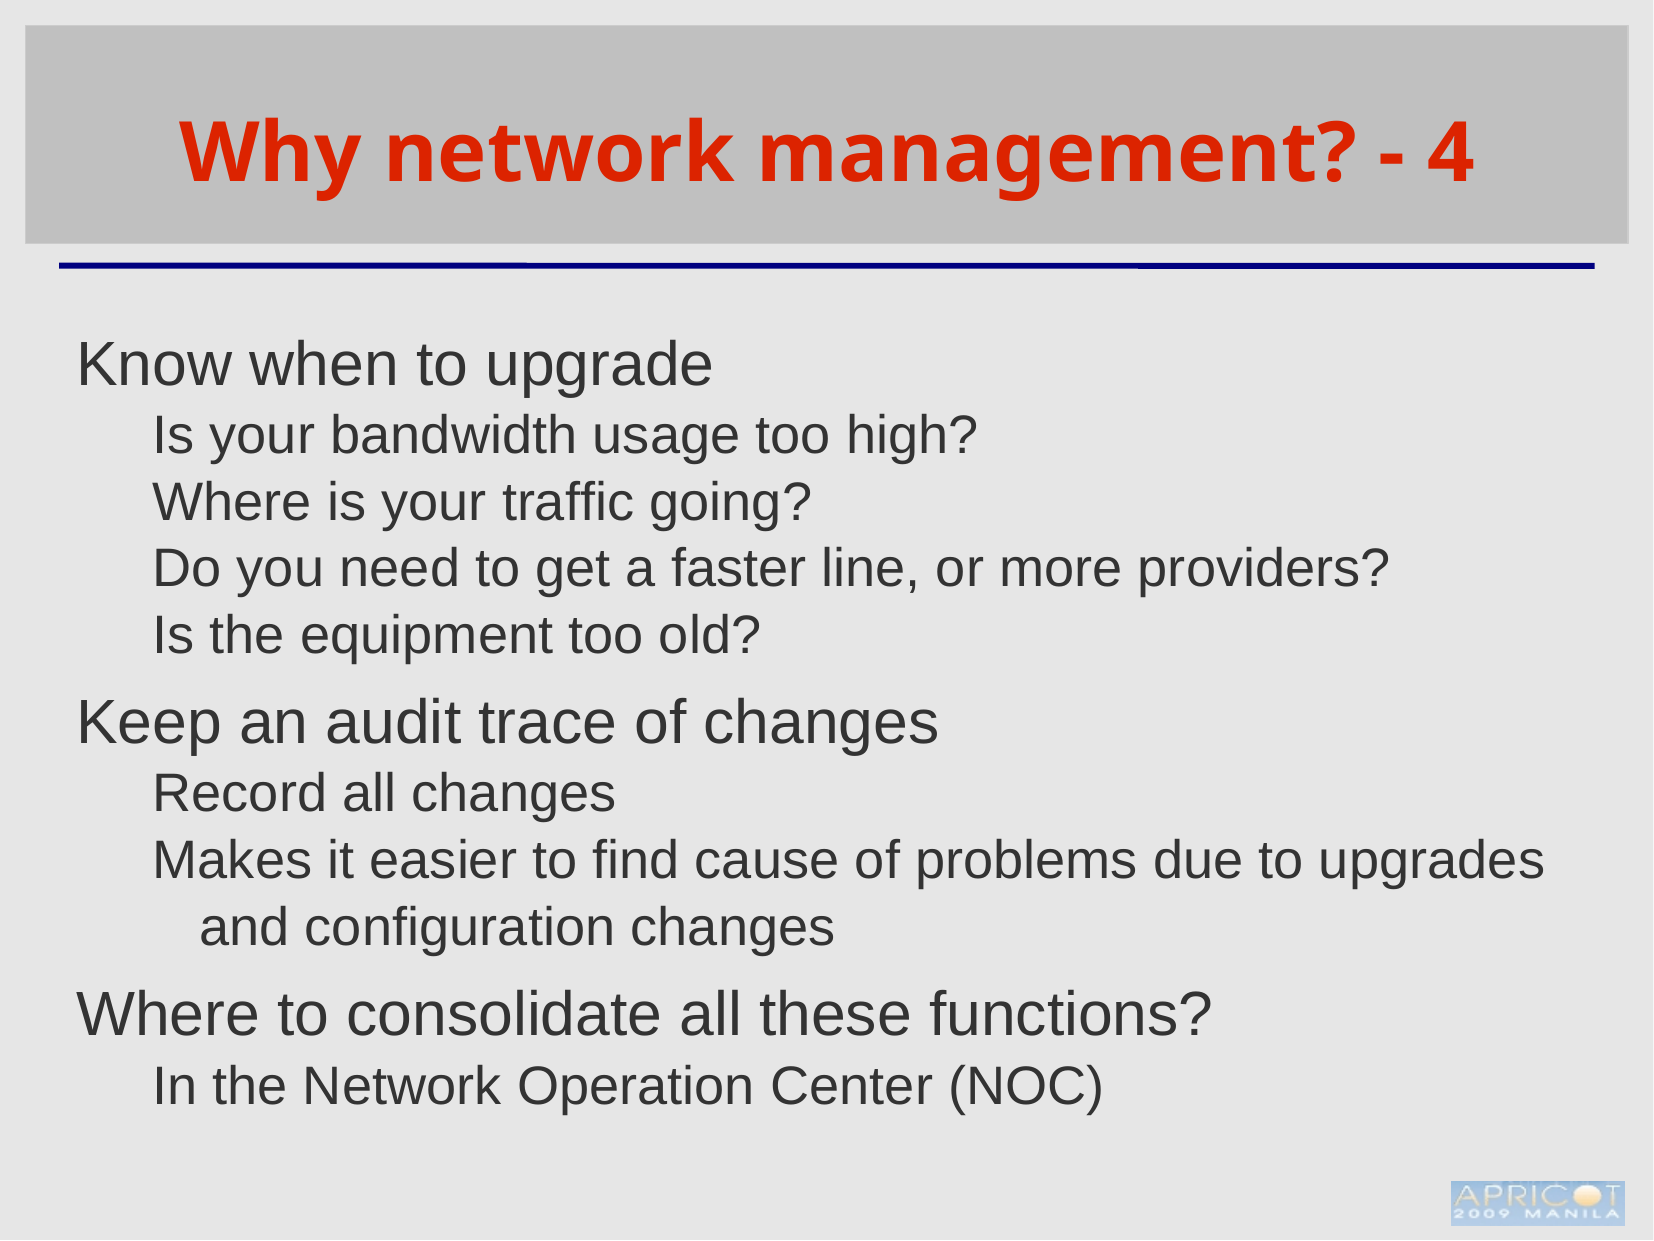

# Why network management? - 4
Know when to upgrade
Is your bandwidth usage too high?
Where is your traffic going?
Do you need to get a faster line, or more providers?
Is the equipment too old?
Keep an audit trace of changes
Record all changes
Makes it easier to find cause of problems due to upgrades and configuration changes
Where to consolidate all these functions?
In the Network Operation Center (NOC)‏